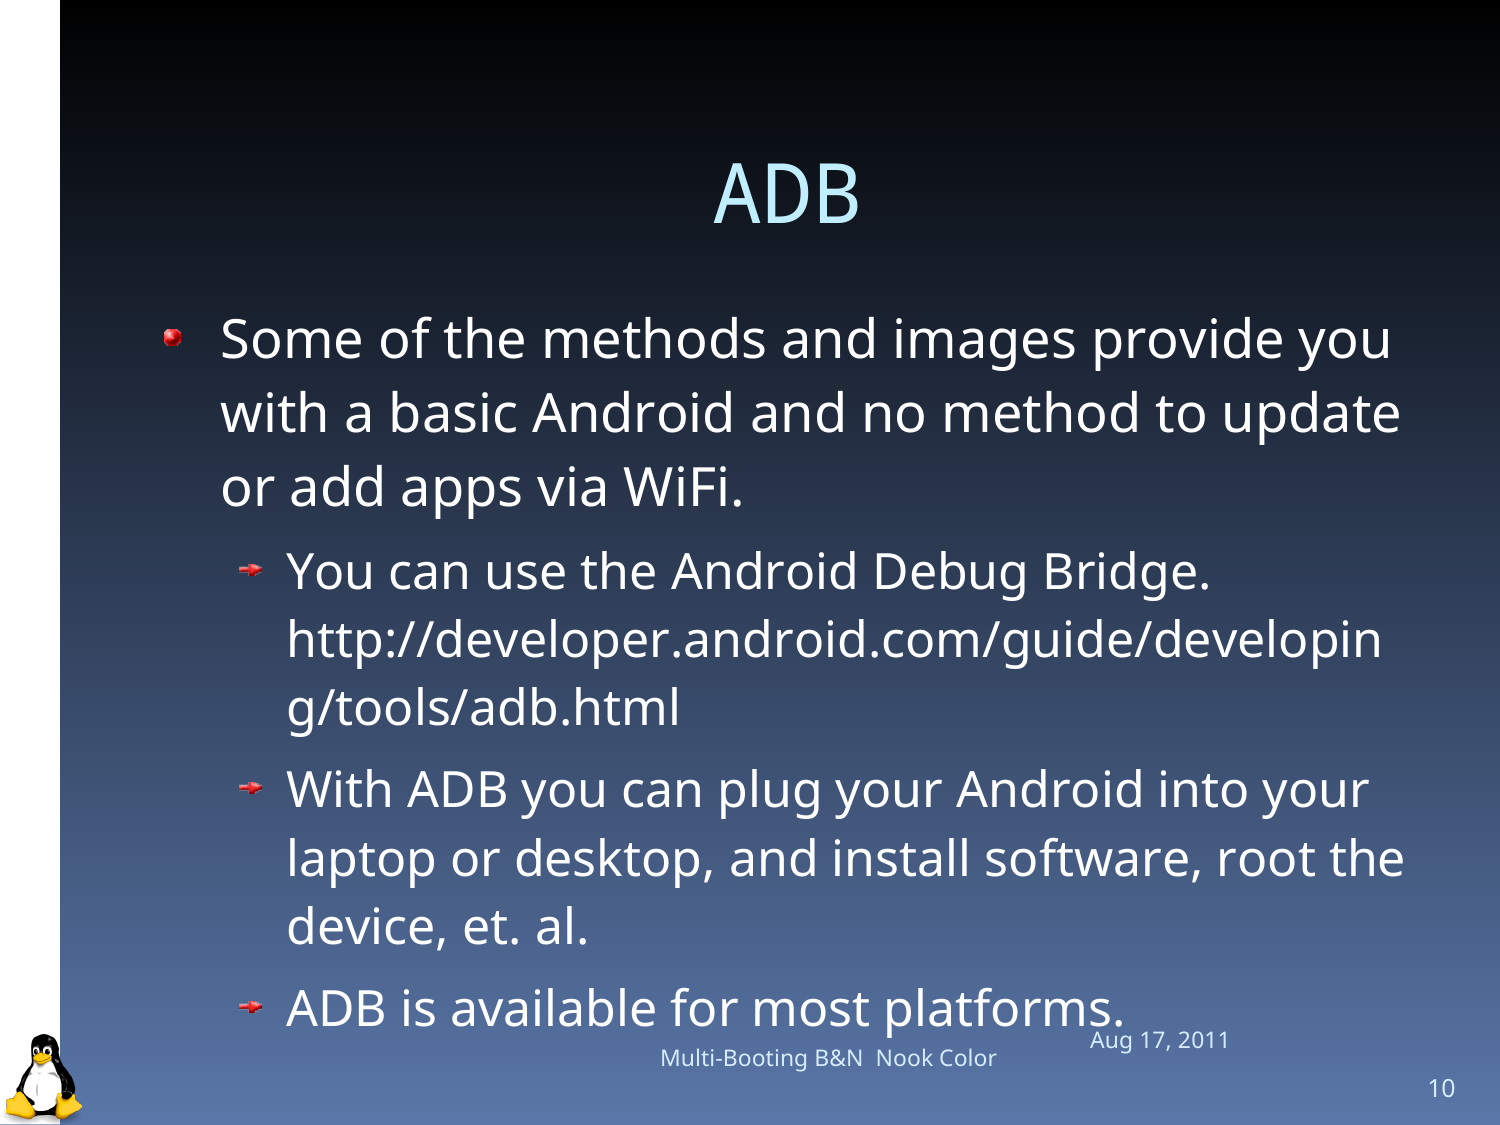

# ADB
Some of the methods and images provide you with a basic Android and no method to update or add apps via WiFi.
You can use the Android Debug Bridge.
http://developer.android.com/guide/developing/tools/adb.html
With ADB you can plug your Android into your laptop or desktop, and install software, root the device, et. al.
ADB is available for most platforms.
Feb 20, 2009
10